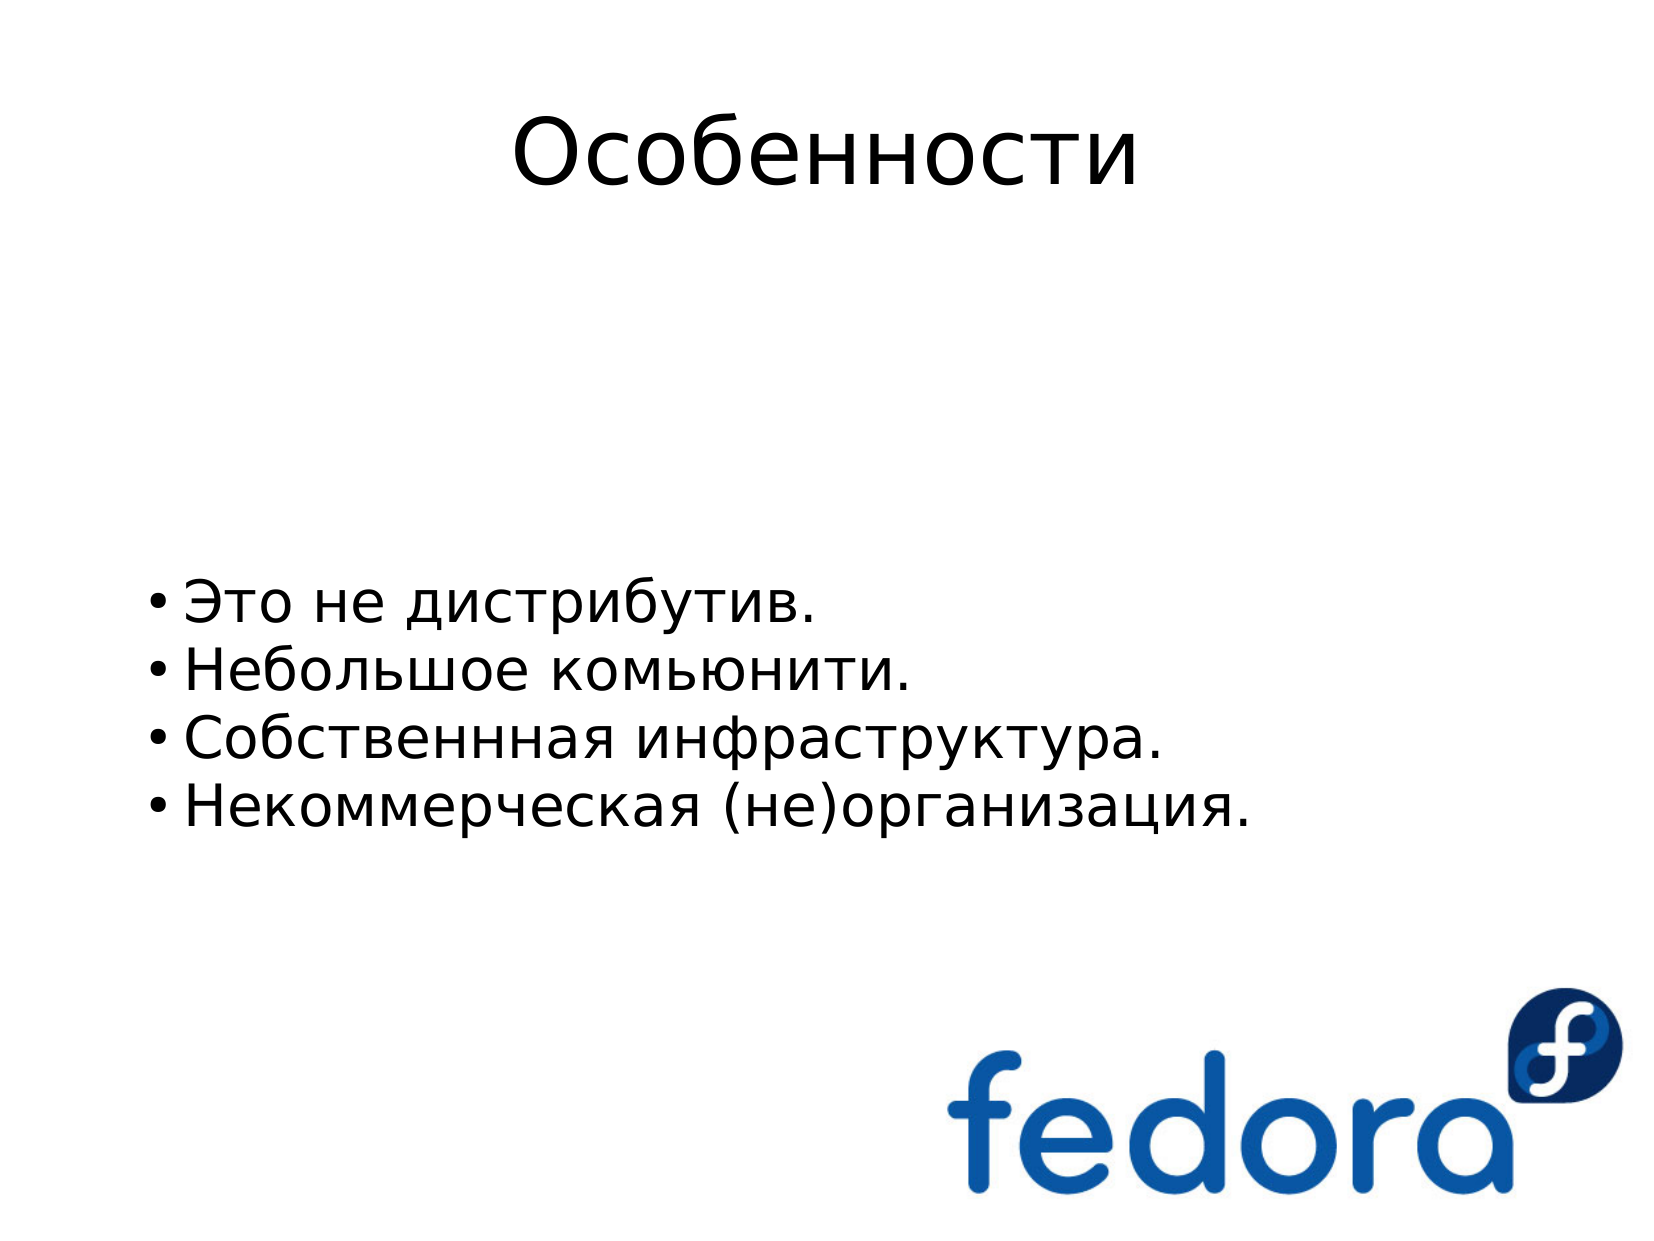

# Особенности
Это не дистрибутив.
Небольшое комьюнити.
Собственнная инфраструктура.
Некоммерческая (не)организация.